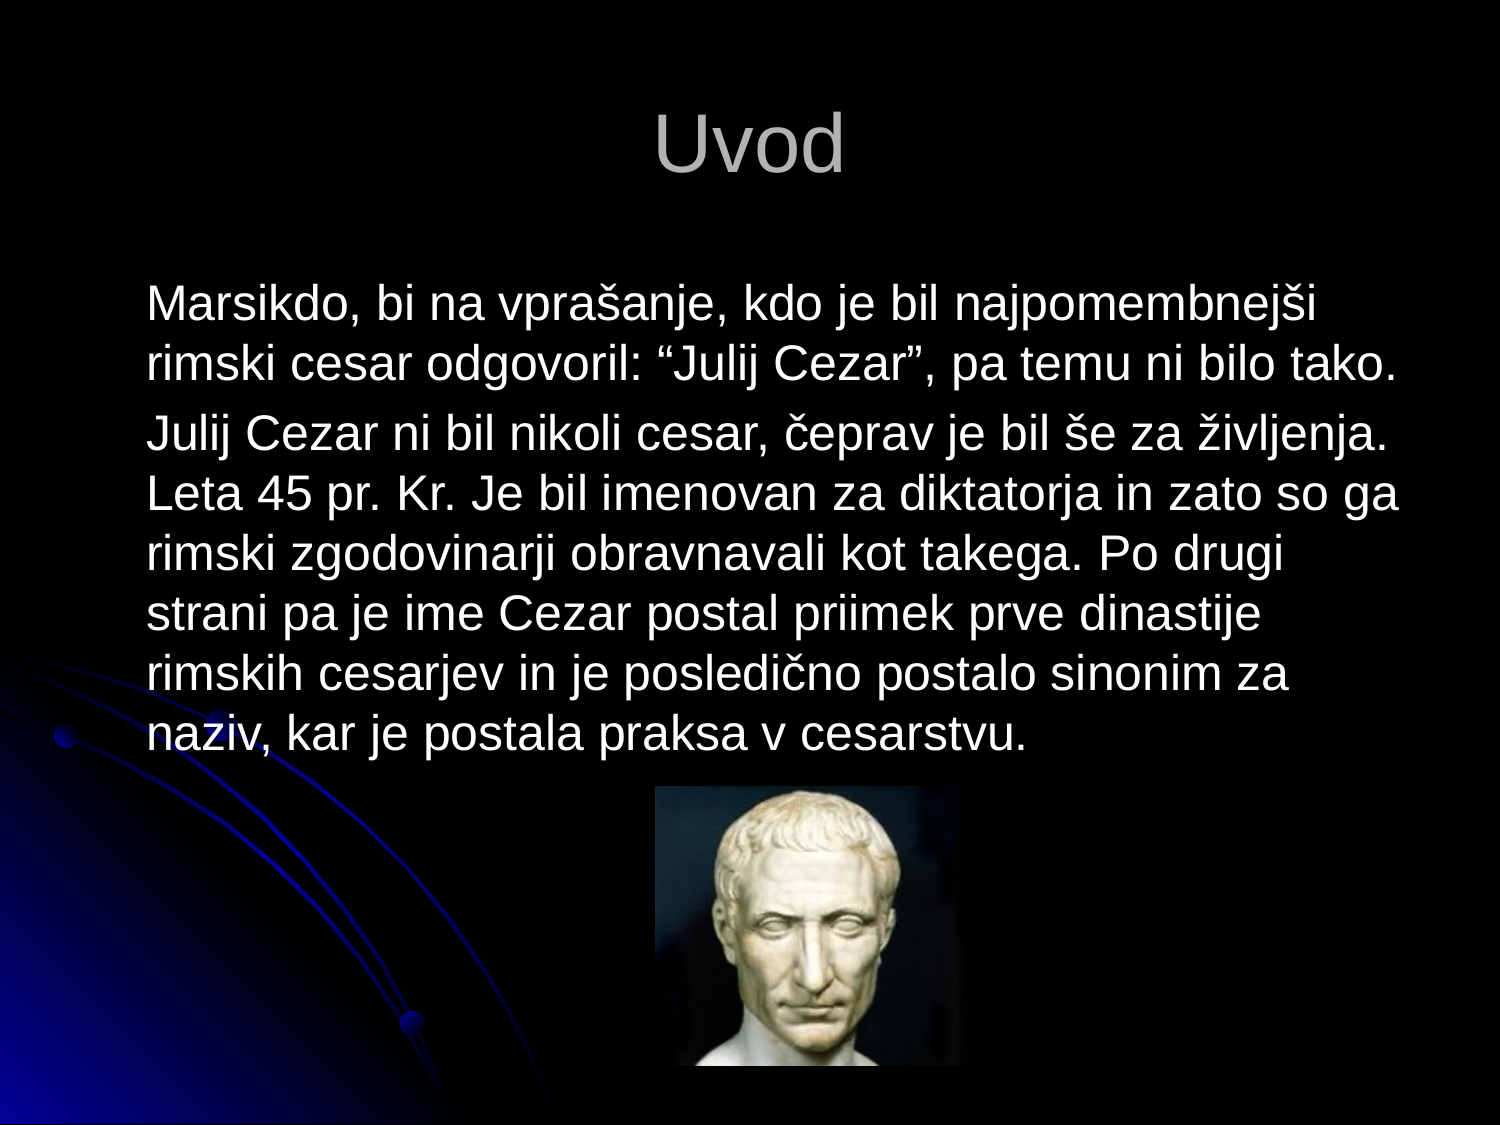

# Uvod
 Marsikdo, bi na vprašanje, kdo je bil najpomembnejši rimski cesar odgovoril: “Julij Cezar”, pa temu ni bilo tako.
 Julij Cezar ni bil nikoli cesar, čeprav je bil še za življenja. Leta 45 pr. Kr. Je bil imenovan za diktatorja in zato so ga rimski zgodovinarji obravnavali kot takega. Po drugi strani pa je ime Cezar postal priimek prve dinastije rimskih cesarjev in je posledično postalo sinonim za naziv, kar je postala praksa v cesarstvu.